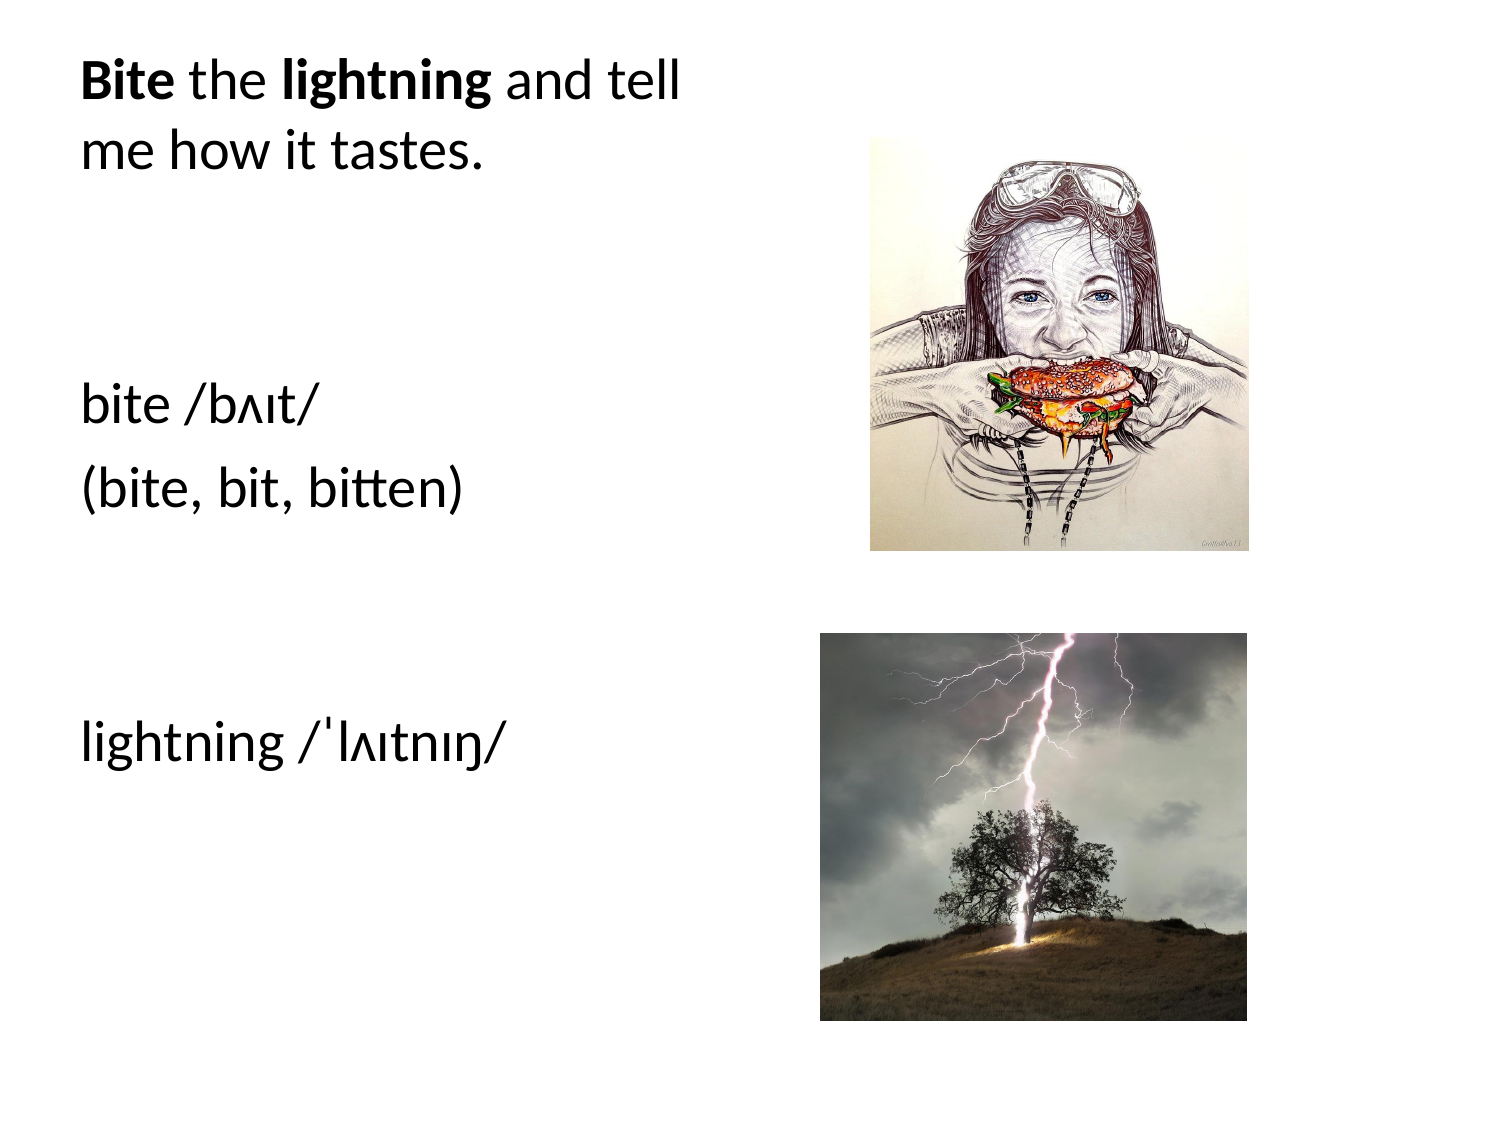

# Bite the lightning and tell me how it tastes.
bite /bʌɪt/
(bite, bit, bitten)
lightning /ˈlʌɪtnɪŋ/